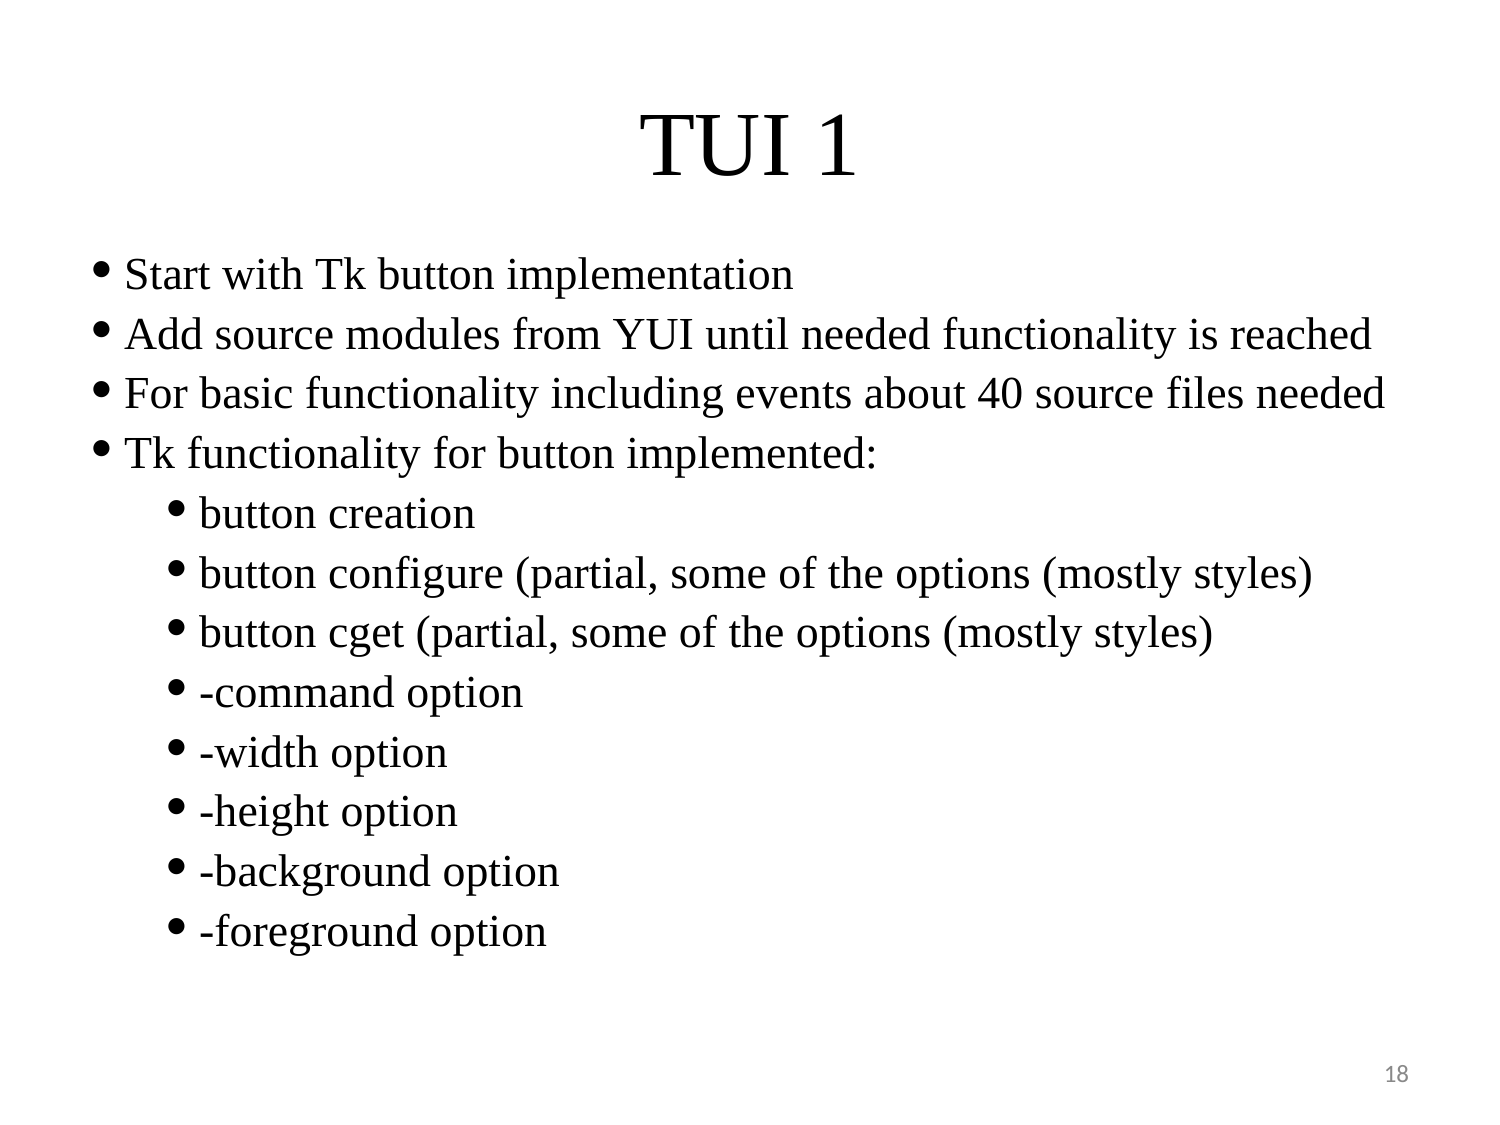

TUI 1‏
 Start with Tk button implementation
 Add source modules from YUI until needed functionality is reached
 For basic functionality including events about 40 source files needed
 Tk functionality for button implemented:
 button creation
 button configure (partial, some of the options (mostly styles)
 button cget (partial, some of the options (mostly styles)
 -command option
 -width option
 -height option
 -background option
 -foreground option
18